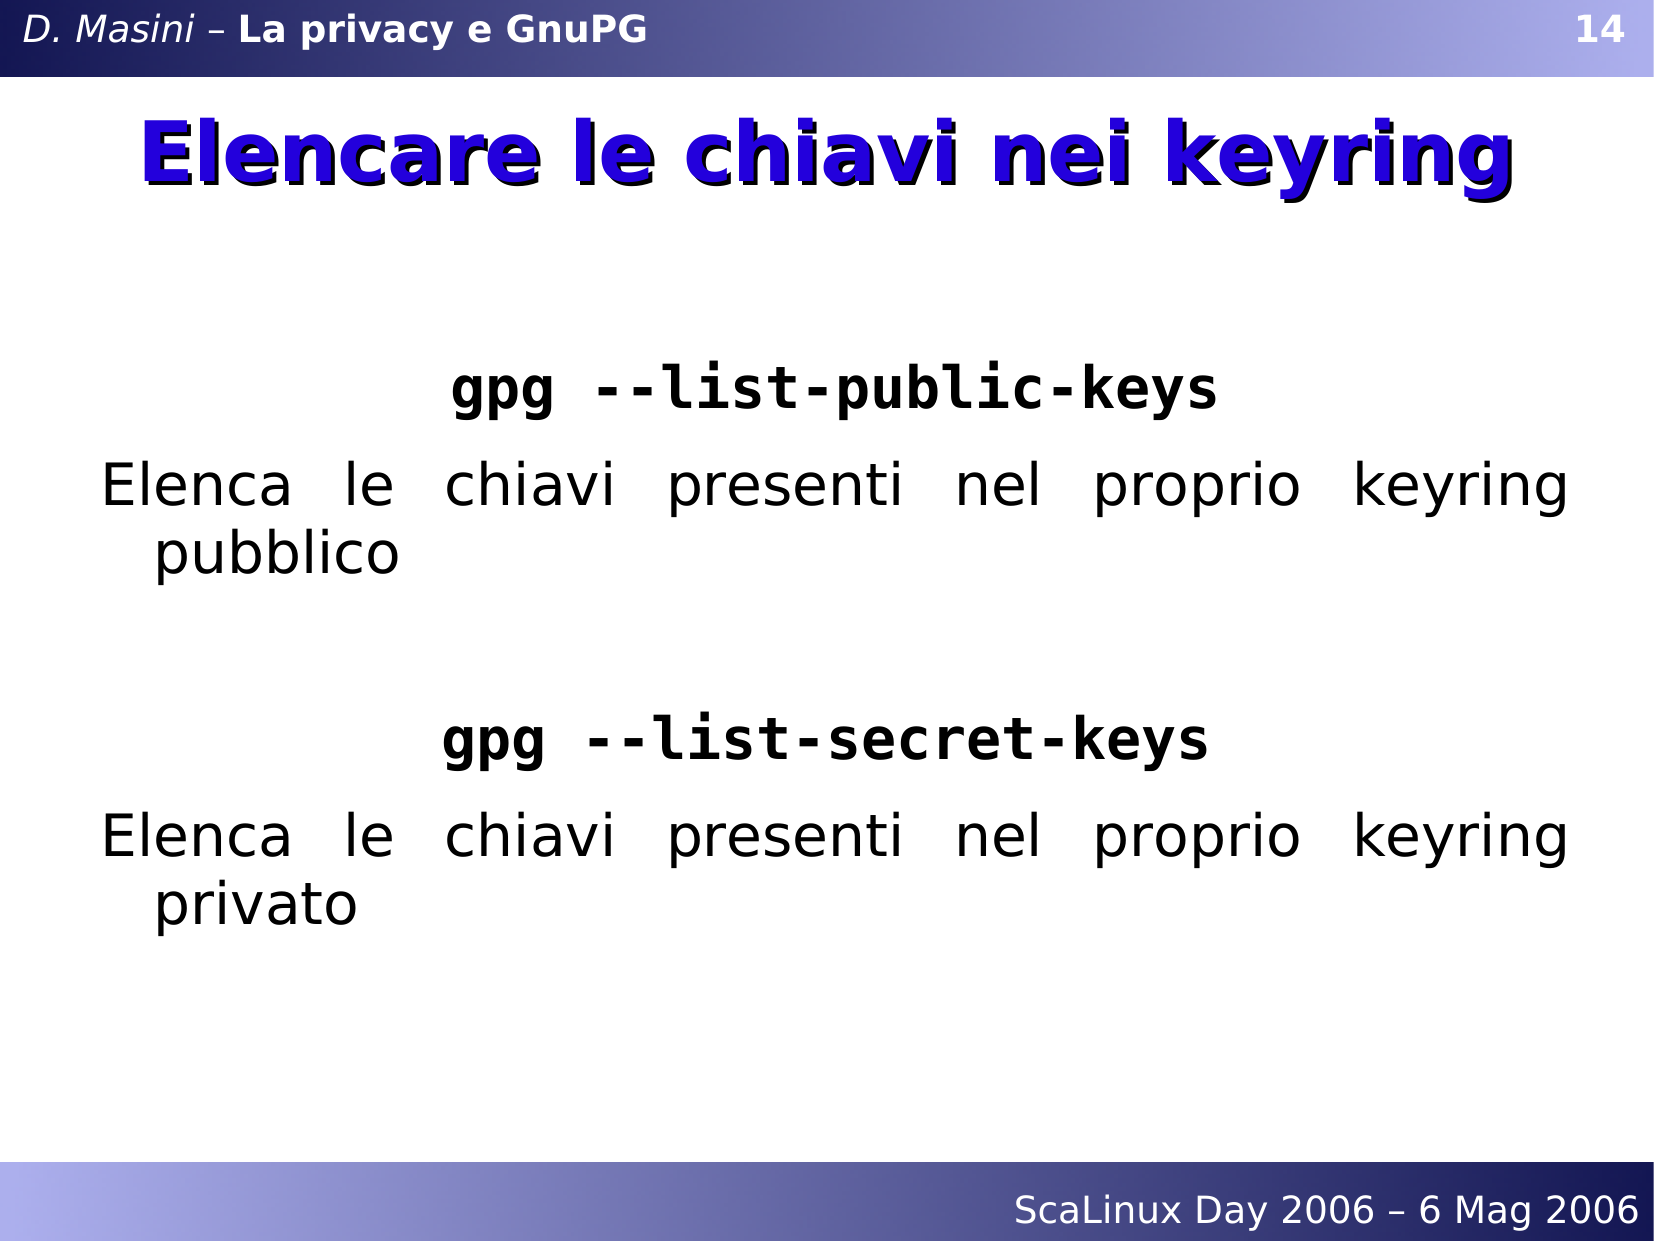

D. Masini – La privacy e GnuPG
# Elencare le chiavi nei keyring
gpg --list-public-keys
Elenca le chiavi presenti nel proprio keyring pubblico
gpg --list-secret-keys
Elenca le chiavi presenti nel proprio keyring privato
ScaLinux Day 2006 – 6 Mag 2006